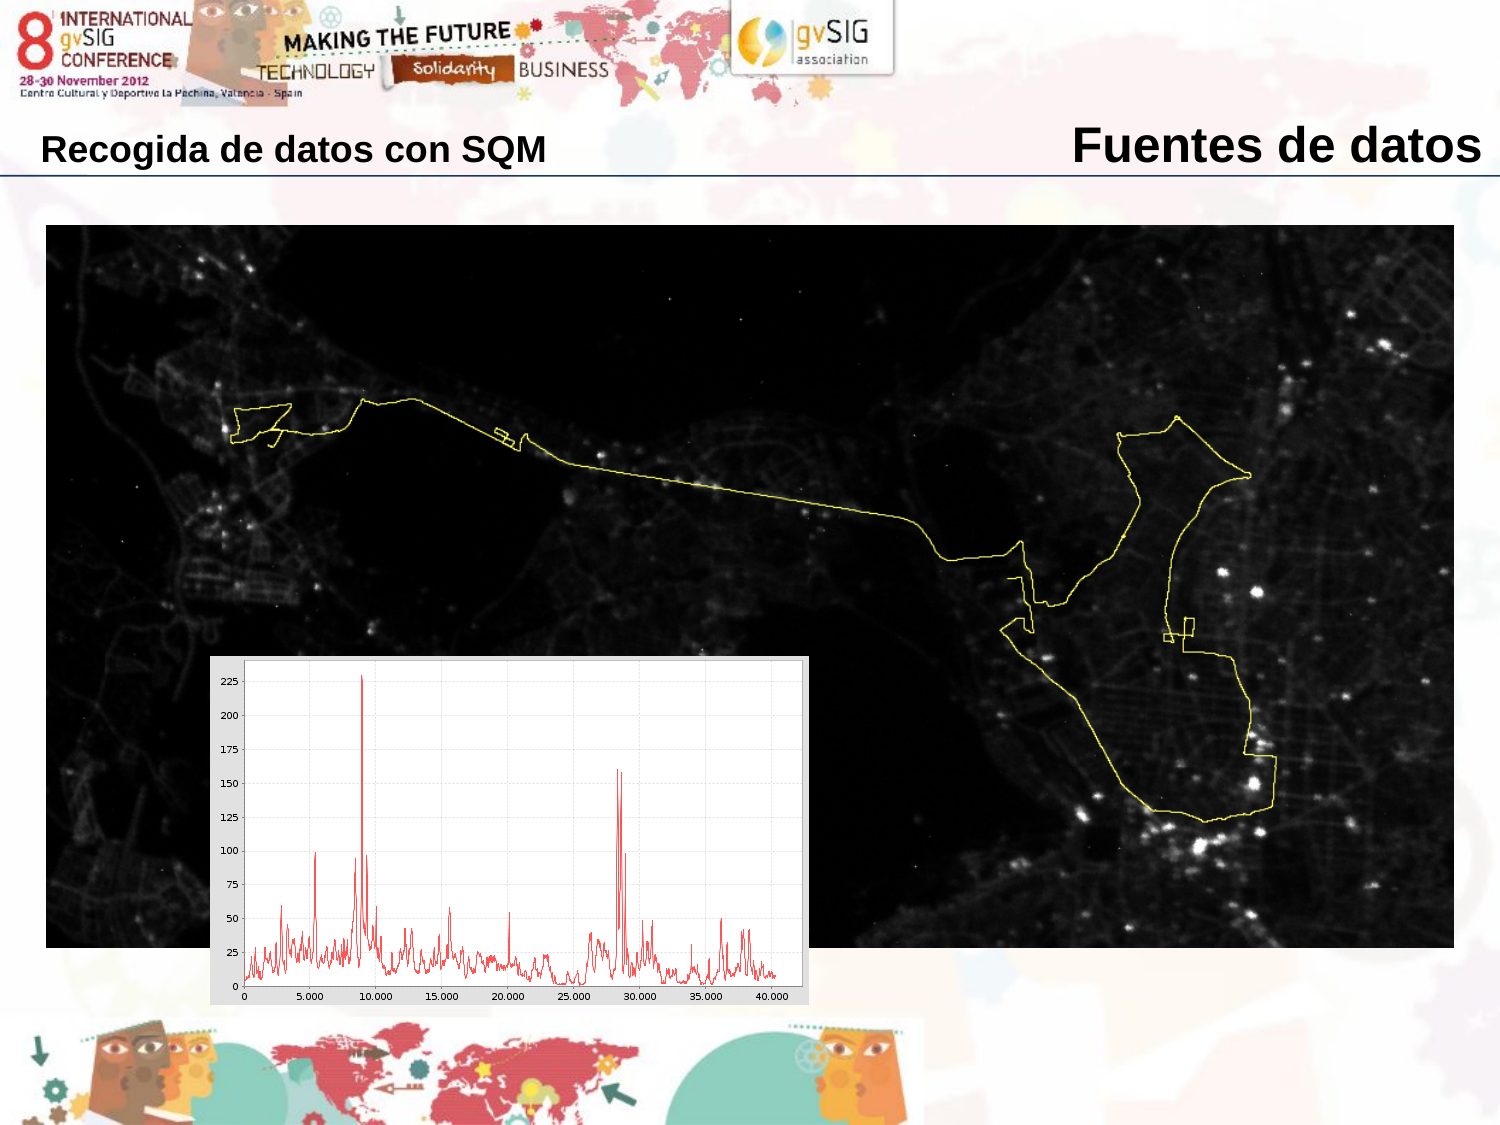

Fuentes de datos
Recogida de datos con SQM